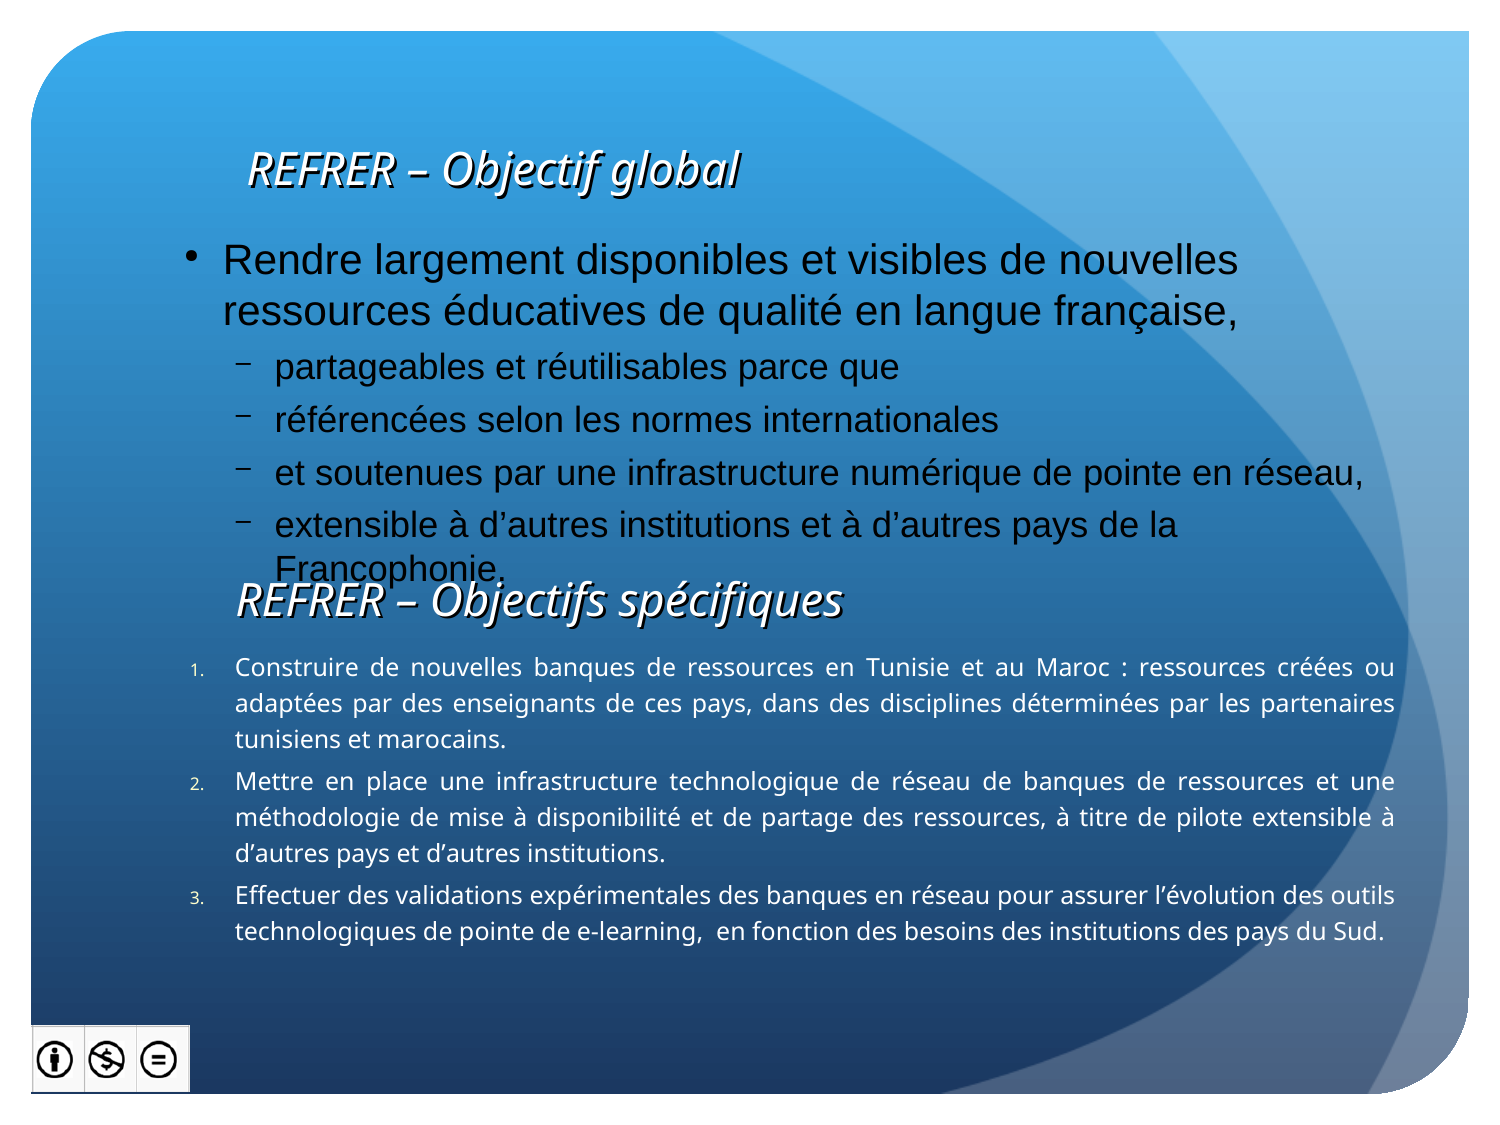

# REFRER – Objectif global
Rendre largement disponibles et visibles de nouvelles ressources éducatives de qualité en langue française,
partageables et réutilisables parce que
référencées selon les normes internationales
et soutenues par une infrastructure numérique de pointe en réseau,
extensible à d’autres institutions et à d’autres pays de la Francophonie.
REFRER – Objectifs spécifiques
Construire de nouvelles banques de ressources en Tunisie et au Maroc : ressources créées ou adaptées par des enseignants de ces pays, dans des disciplines déterminées par les partenaires tunisiens et marocains.
Mettre en place une infrastructure technologique de réseau de banques de ressources et une méthodologie de mise à disponibilité et de partage des ressources, à titre de pilote extensible à d’autres pays et d’autres institutions.
Effectuer des validations expérimentales des banques en réseau pour assurer l’évolution des outils technologiques de pointe de e-learning, en fonction des besoins des institutions des pays du Sud.